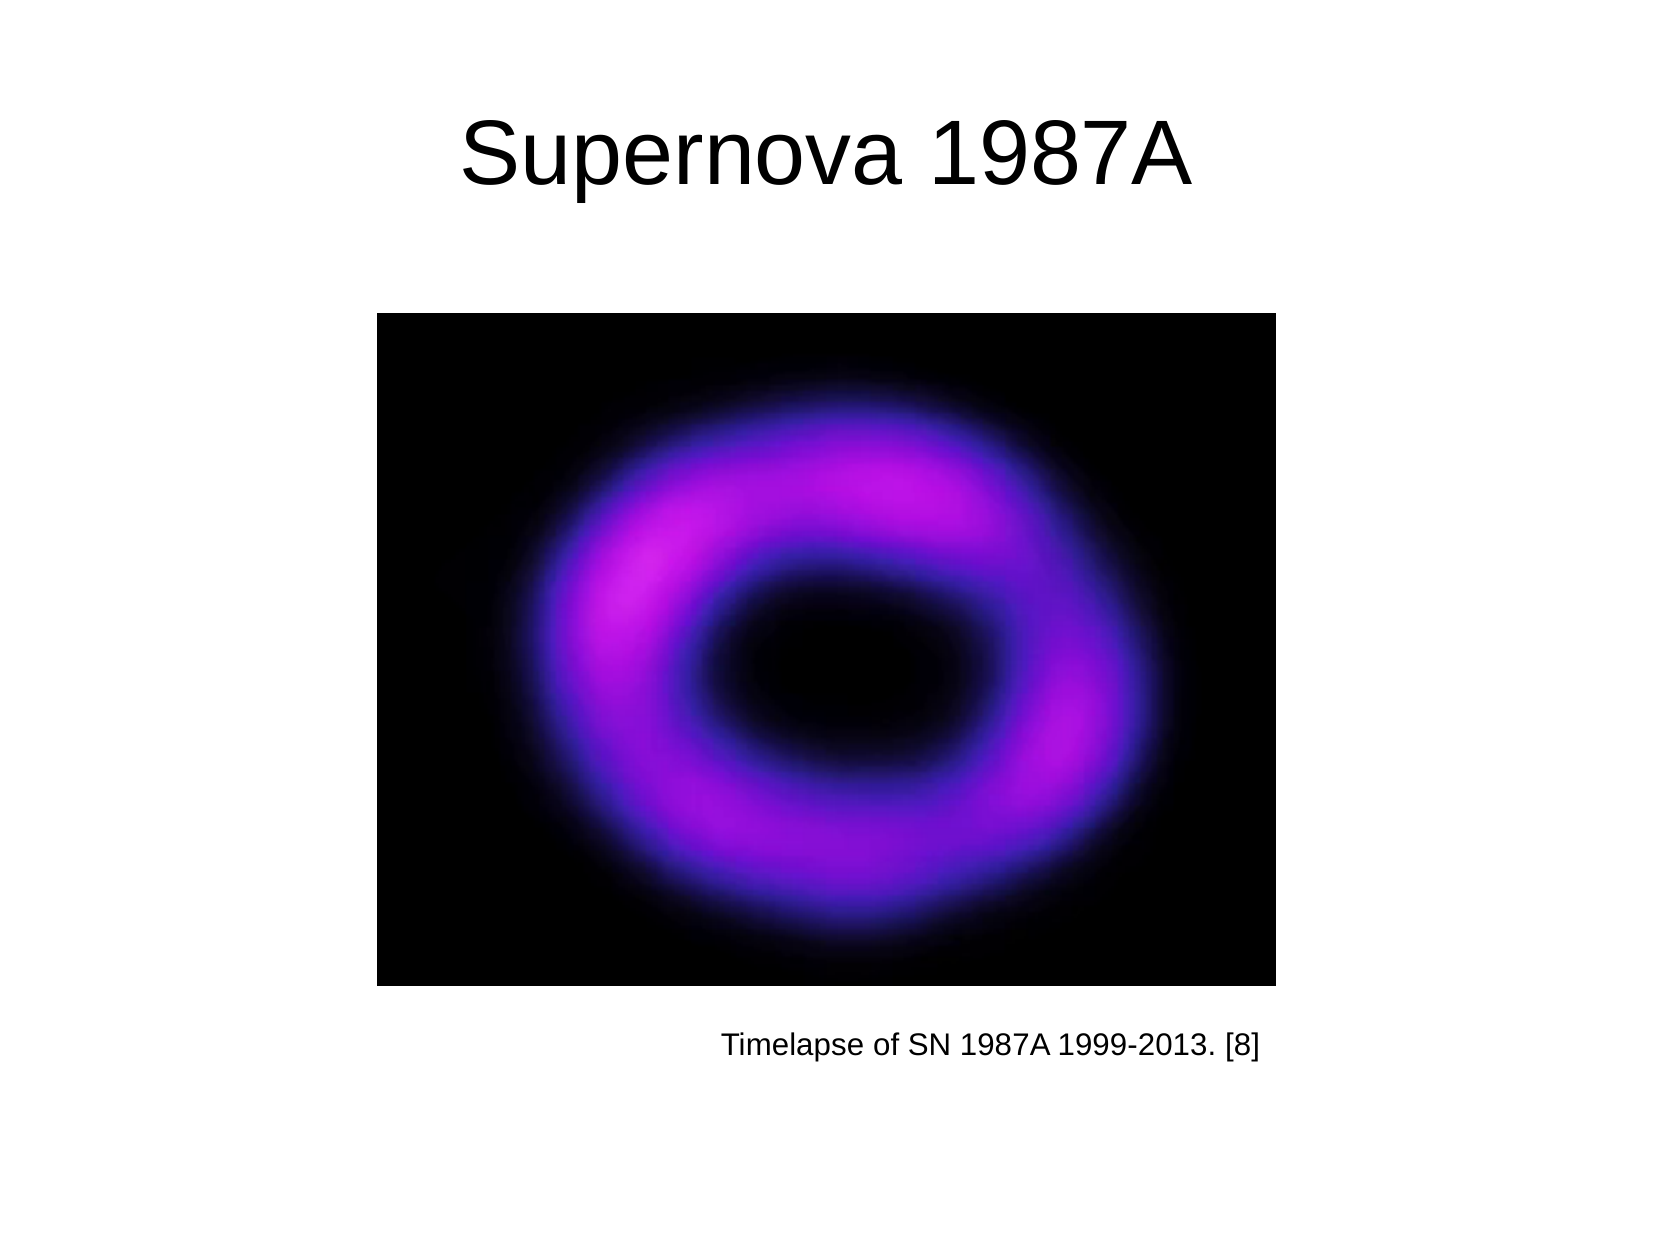

# Supernova 1987A
Timelapse of SN 1987A 1999-2013. [8]